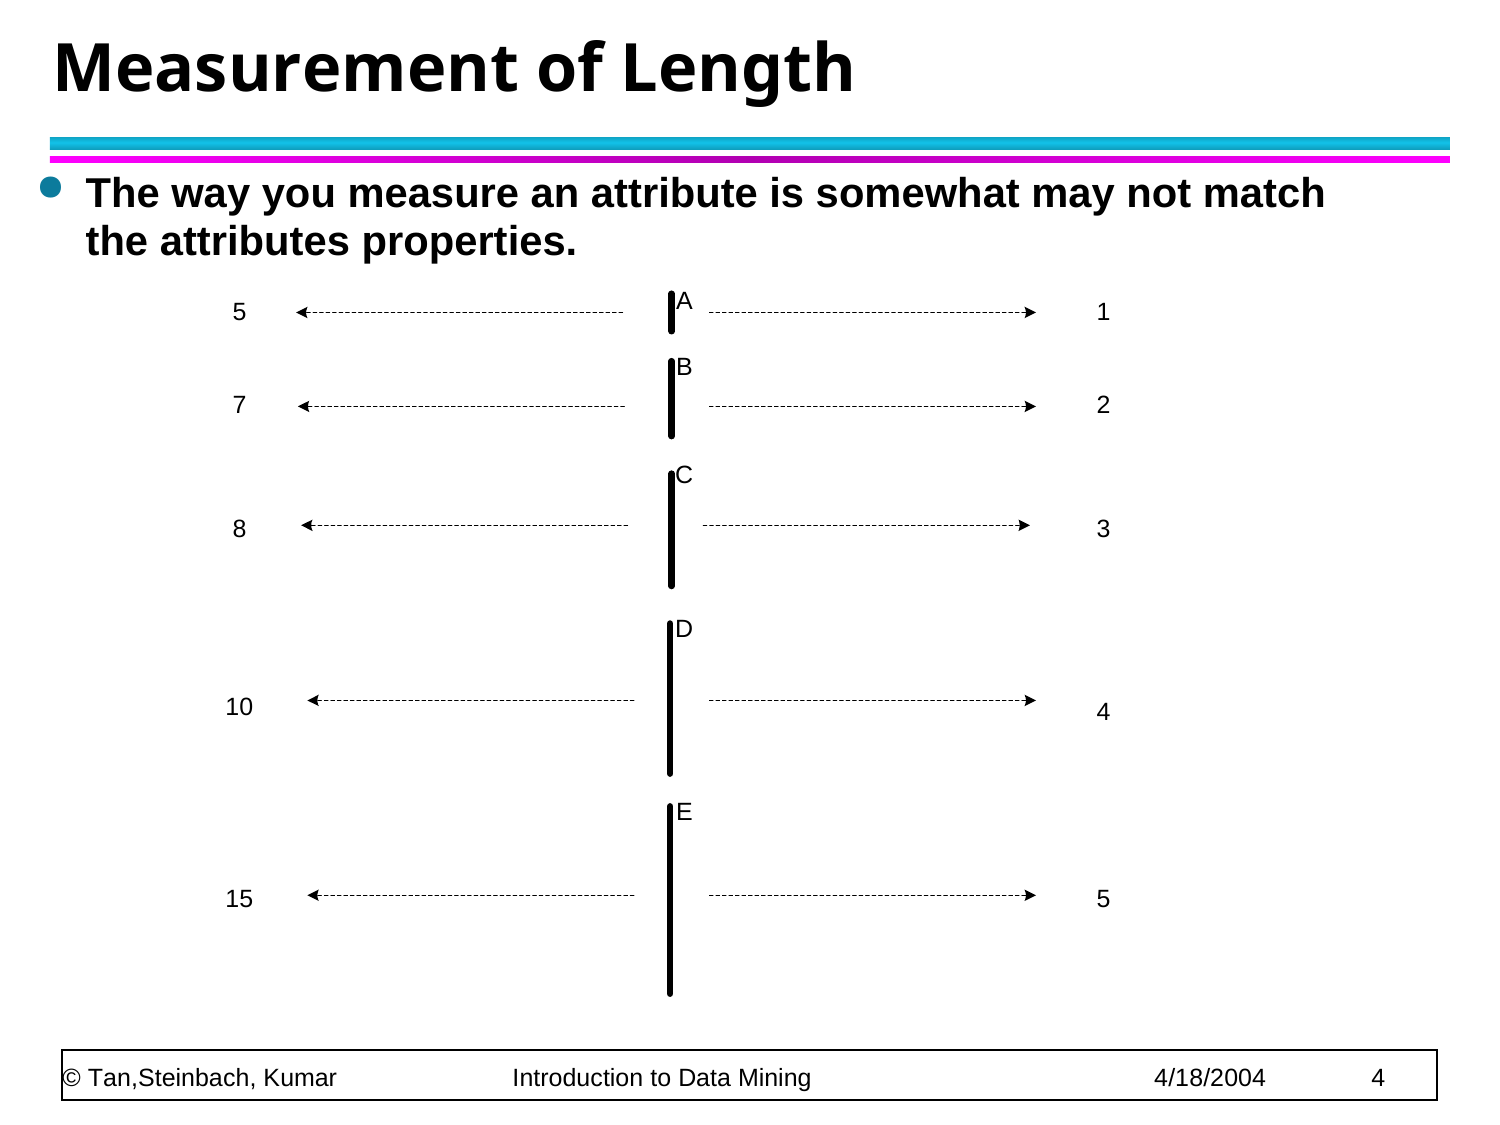

# Measurement of Length
The way you measure an attribute is somewhat may not match the attributes properties.